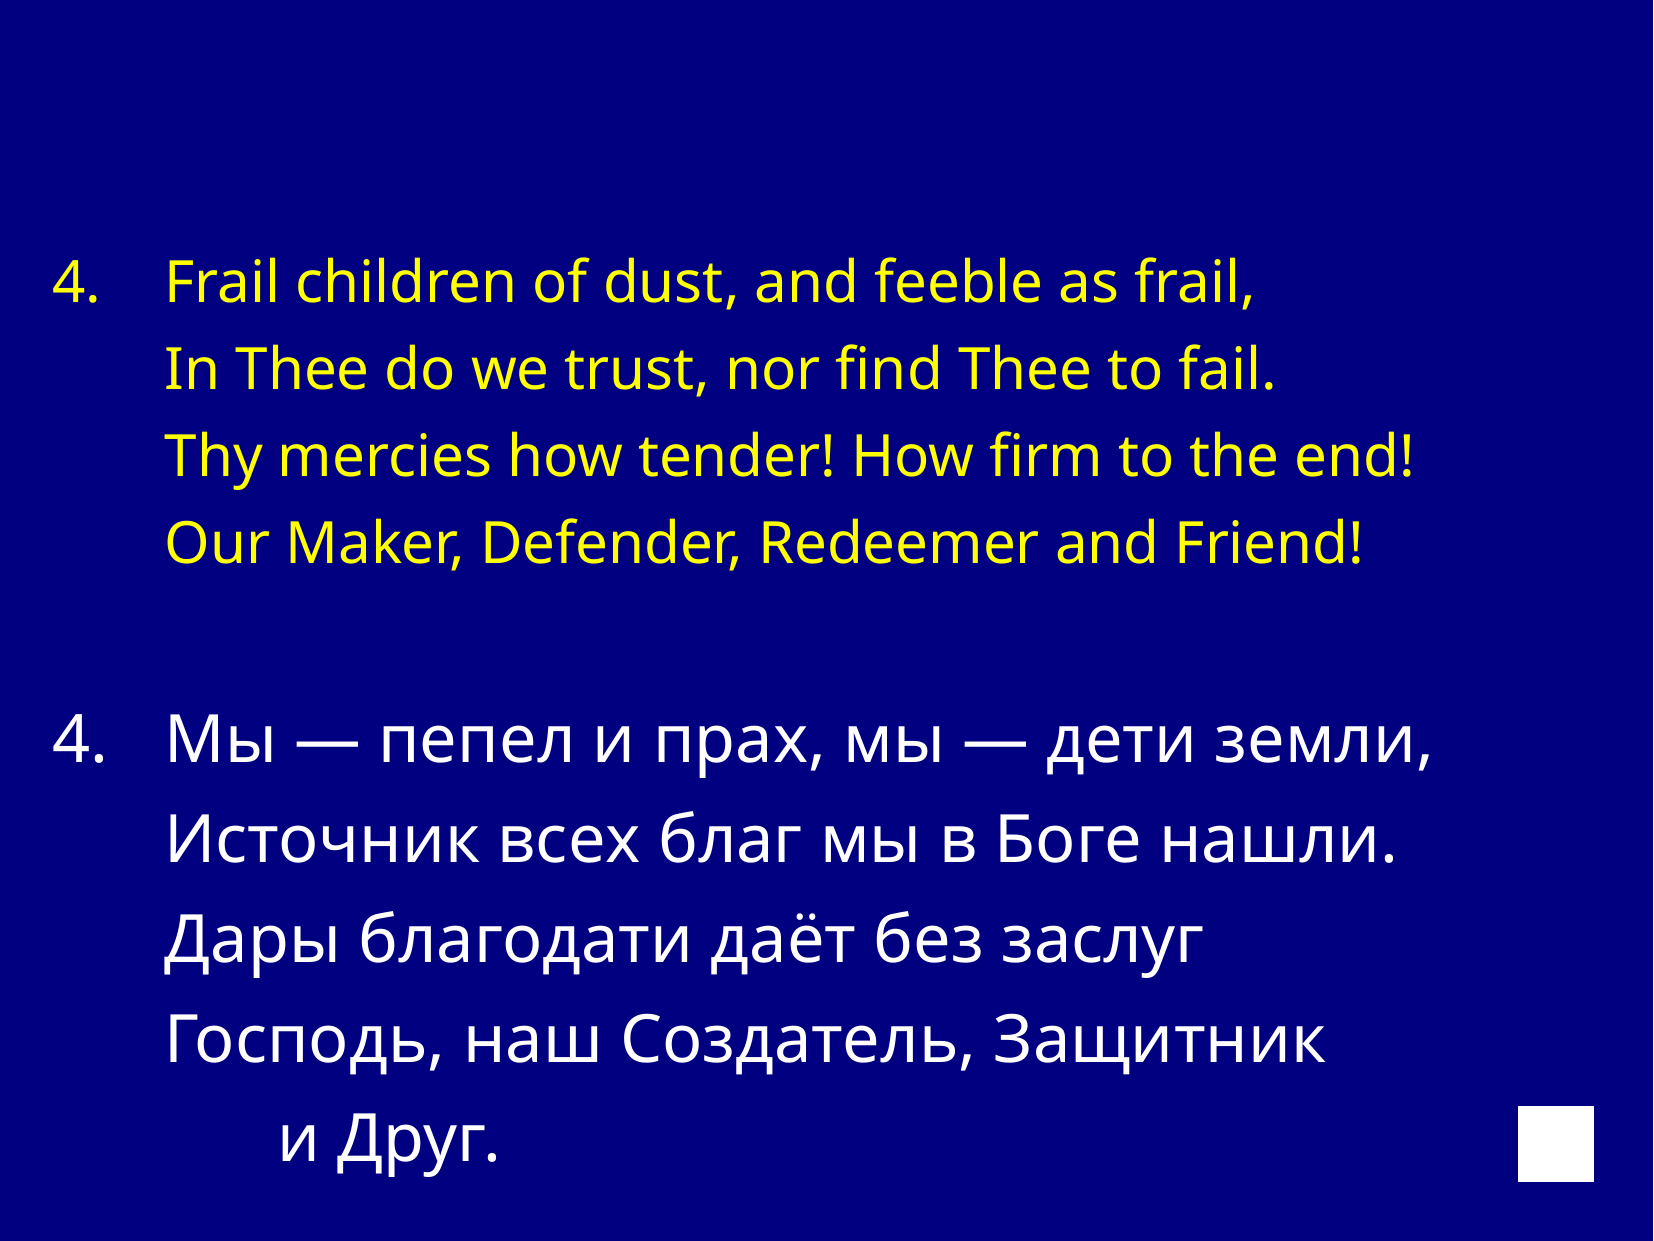

4.	Frail children of dust, and feeble as frail,
	In Thee do we trust, nor find Thee to fail.
	Thy mercies how tender! How firm to the end!
	Our Maker, Defender, Redeemer and Friend!
4.	Мы — пепел и прах, мы — дети земли,
	Источник всех благ мы в Боге нашли.
	Дары благодати даёт без заслуг
	Господь, наш Создатель, Защитник
		и Друг.